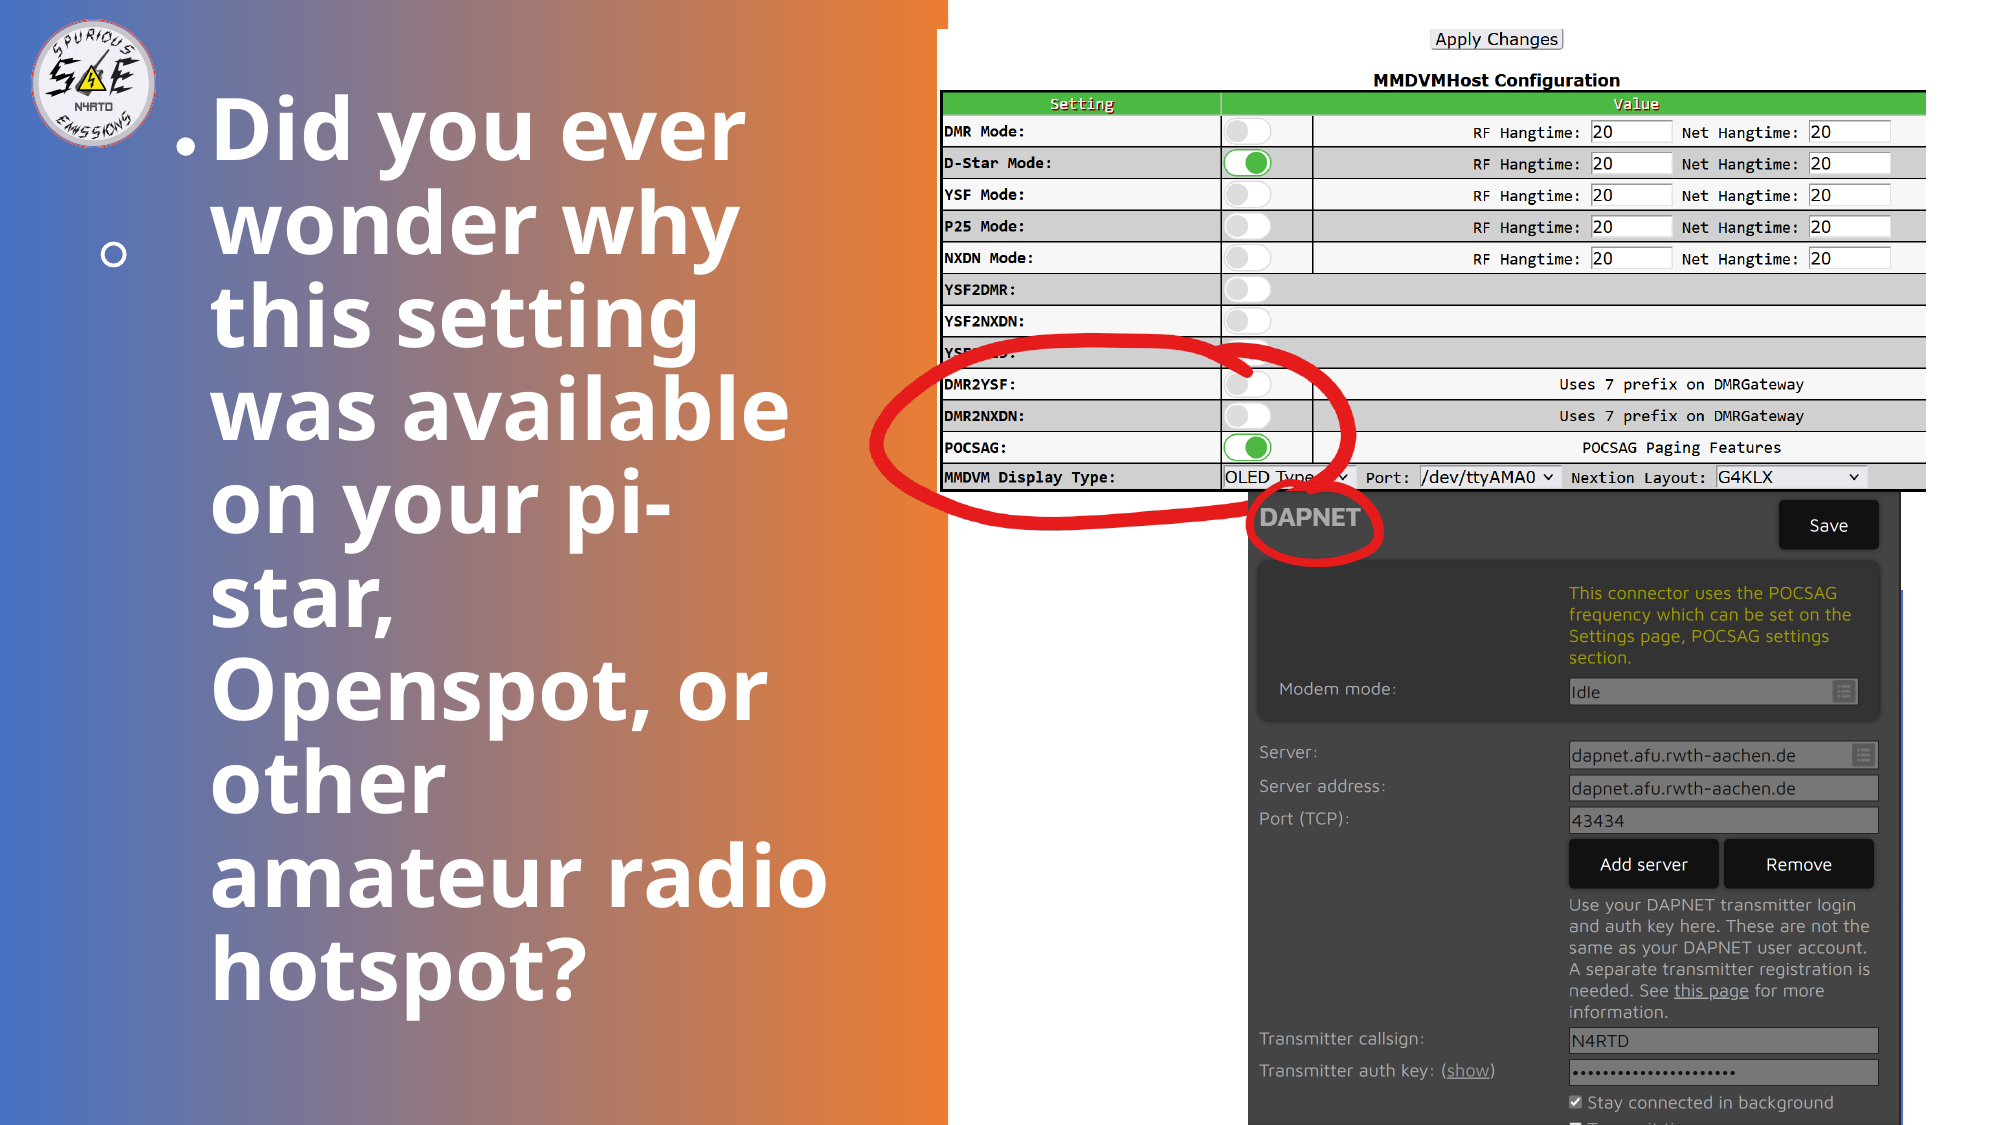

# Did you ever wonder why this setting was available on your pi-star, Openspot, or other amateur radio hotspot?